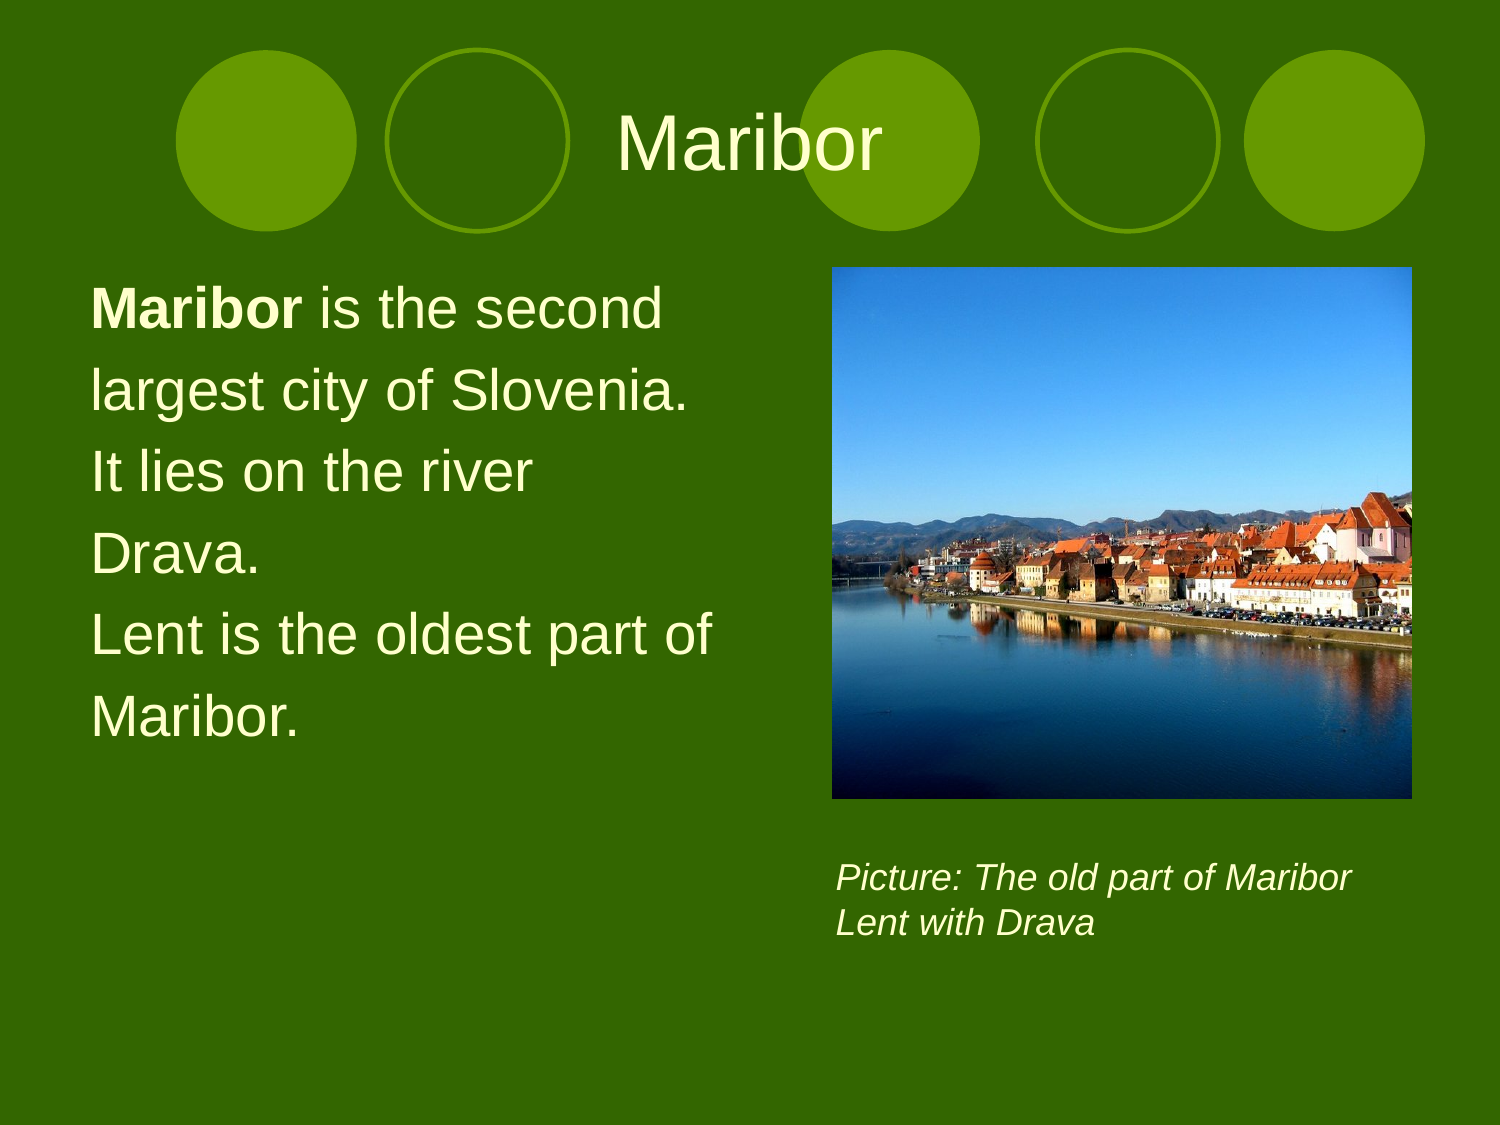

# Maribor
Maribor is the second
largest city of Slovenia.
It lies on the river
Drava.
Lent is the oldest part of
Maribor.
Picture: The old part of Maribor Lent with Drava